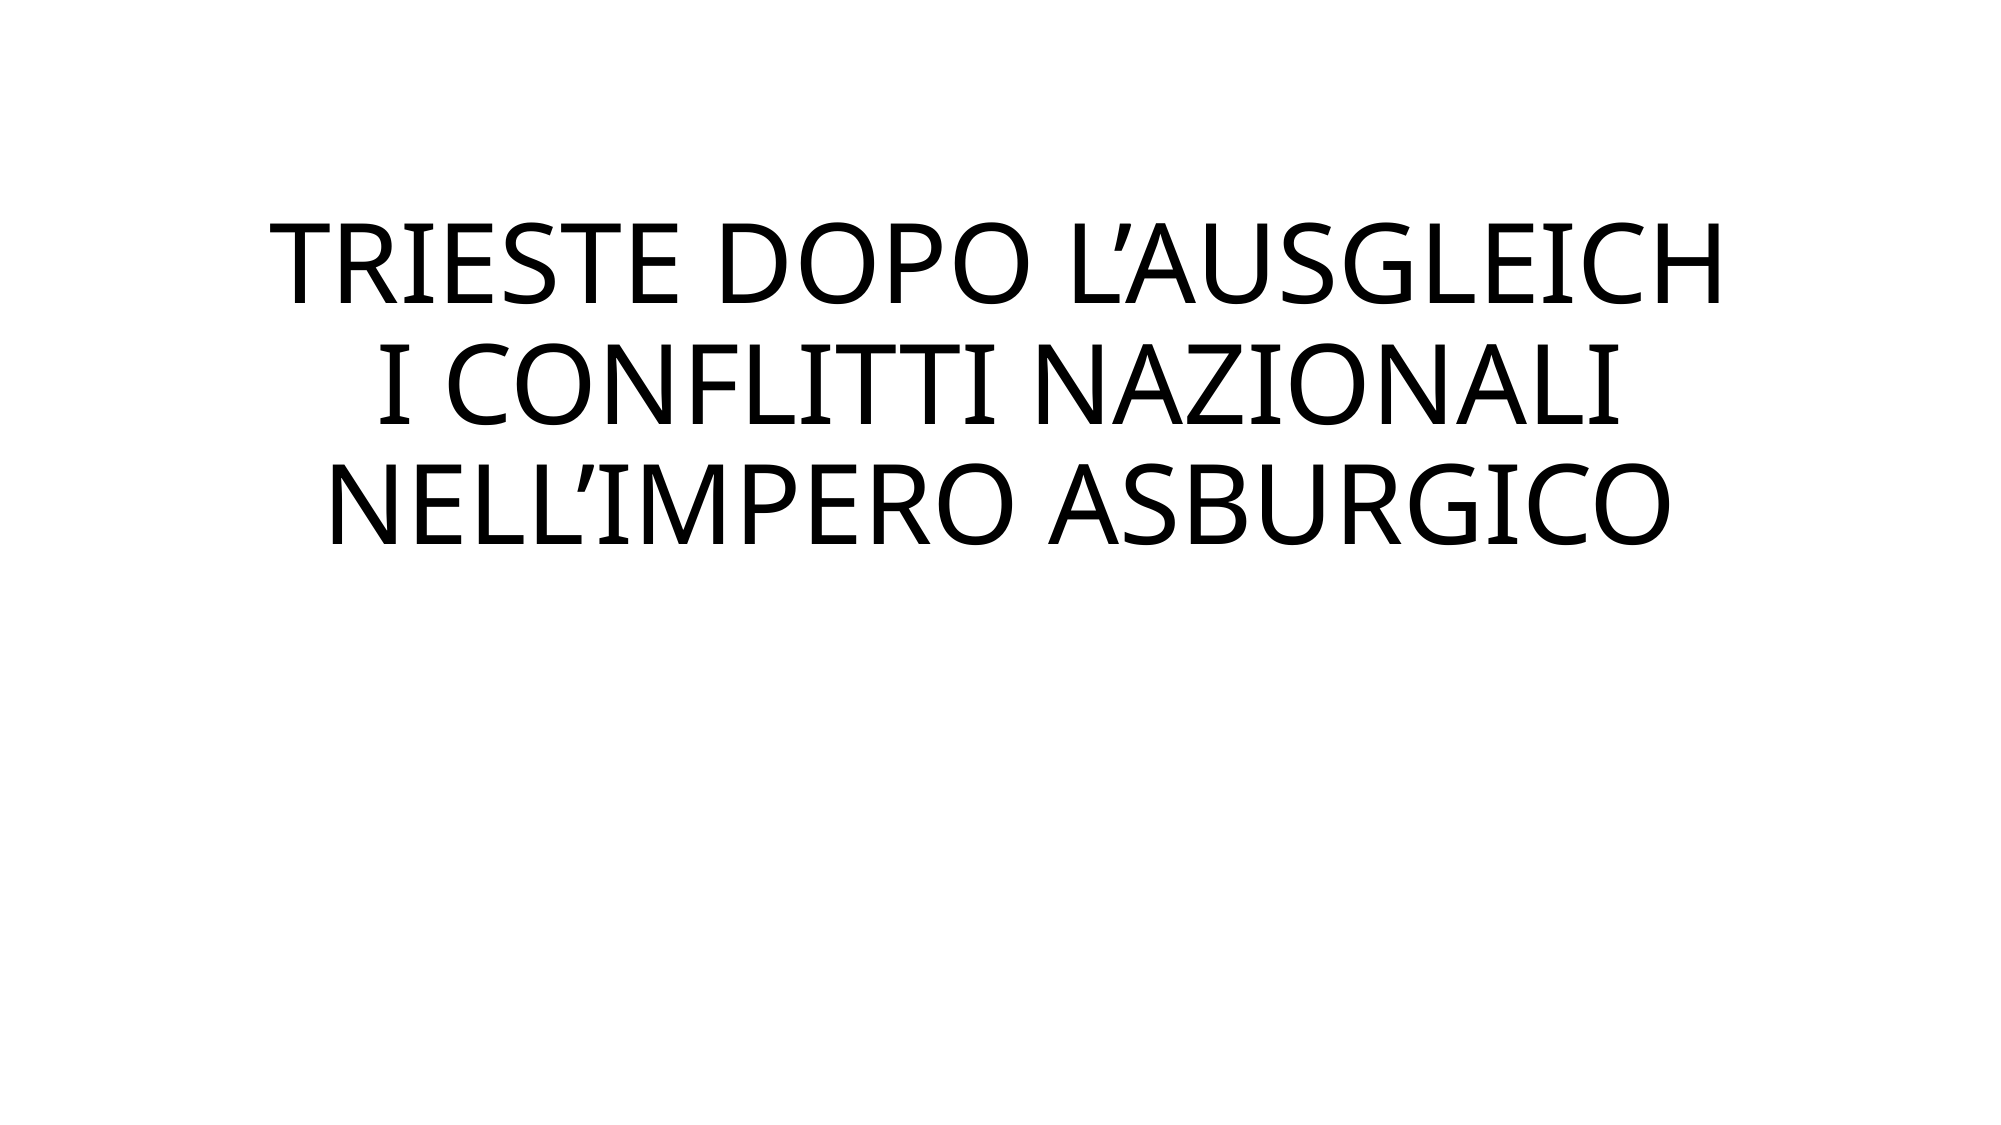

# TRIESTE DOPO L’AUSGLEICH I CONFLITTI NAZIONALI NELL’IMPERO ASBURGICO